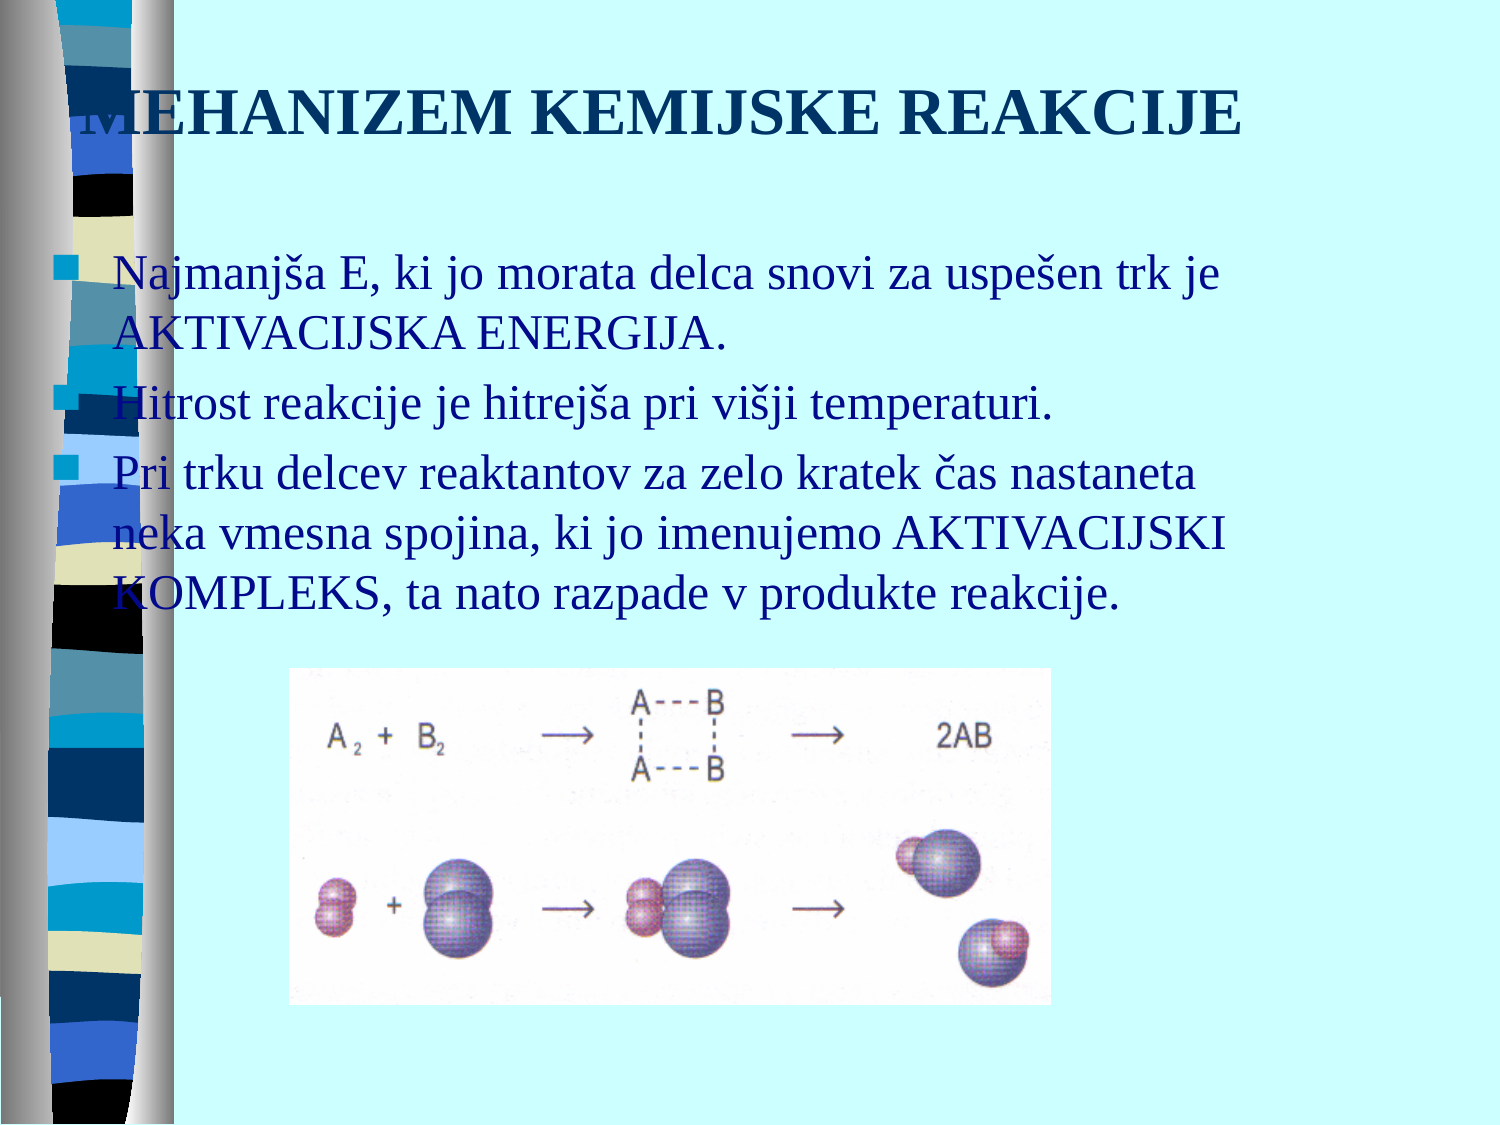

# MEHANIZEM KEMIJSKE REAKCIJE
Najmanjša E, ki jo morata delca snovi za uspešen trk je AKTIVACIJSKA ENERGIJA.
Hitrost reakcije je hitrejša pri višji temperaturi.
Pri trku delcev reaktantov za zelo kratek čas nastaneta neka vmesna spojina, ki jo imenujemo AKTIVACIJSKI KOMPLEKS, ta nato razpade v produkte reakcije.